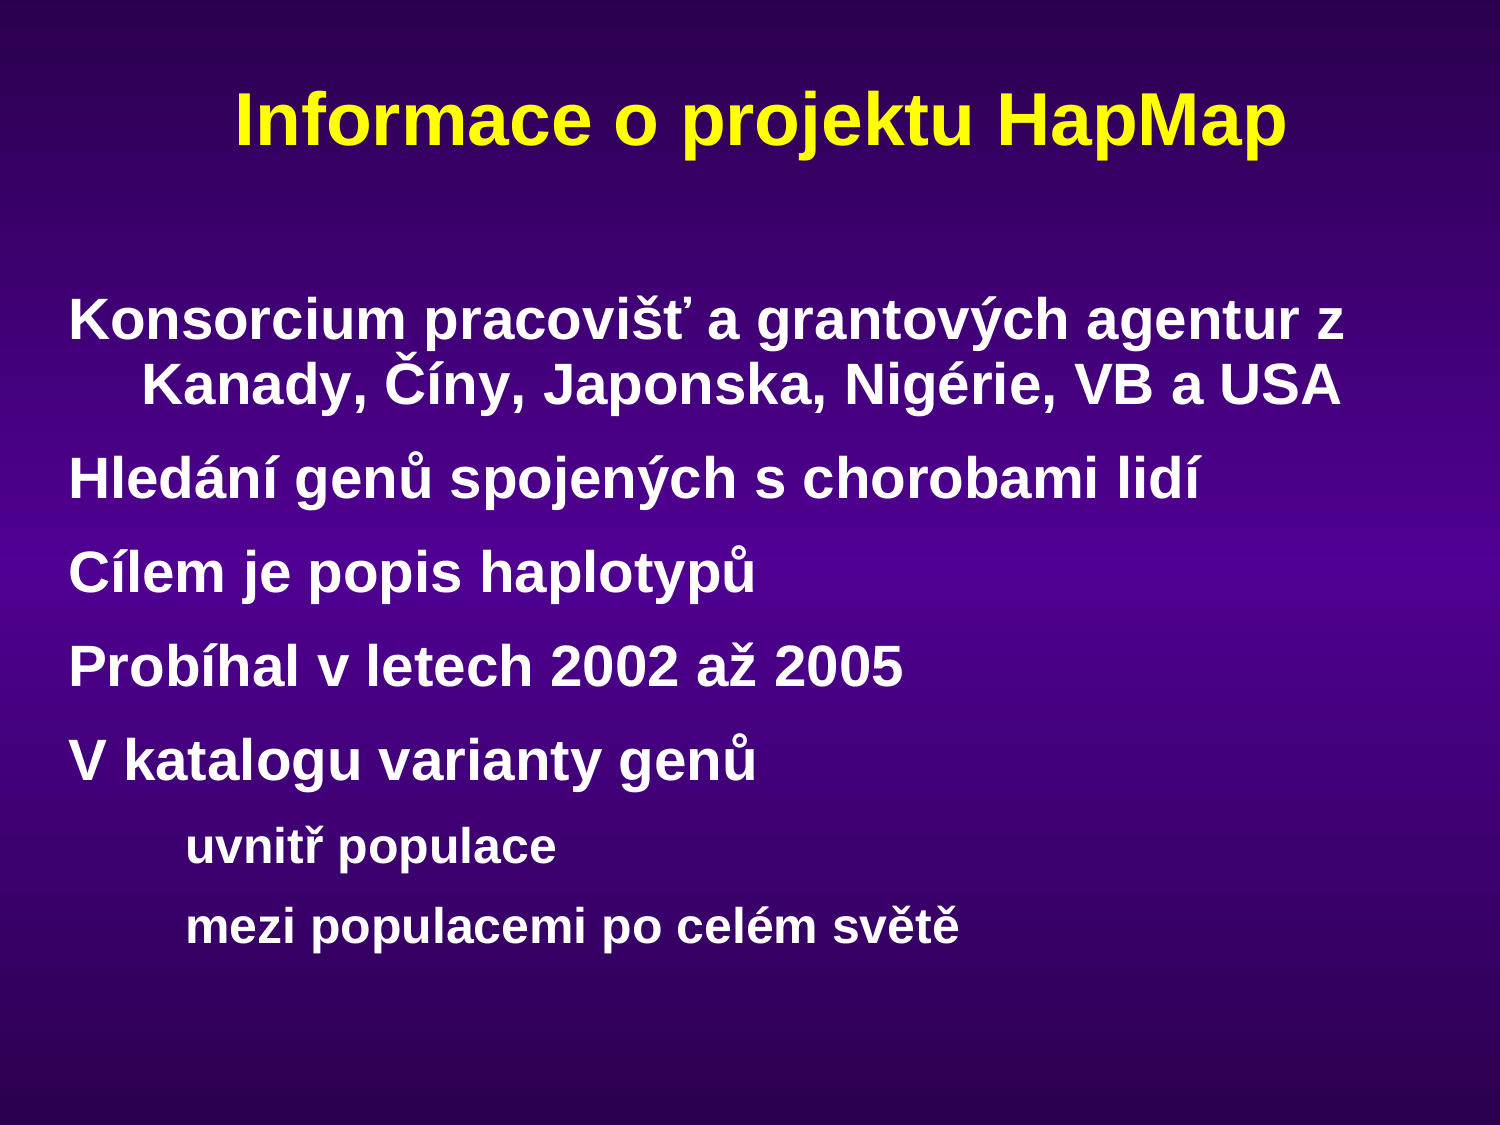

# Informace o projektu HapMap
Konsorcium pracovišť a grantových agentur z Kanady, Číny, Japonska, Nigérie, VB a USA
Hledání genů spojených s chorobami lidí
Cílem je popis haplotypů
Probíhal v letech 2002 až 2005
V katalogu varianty genů
uvnitř populace
mezi populacemi po celém světě